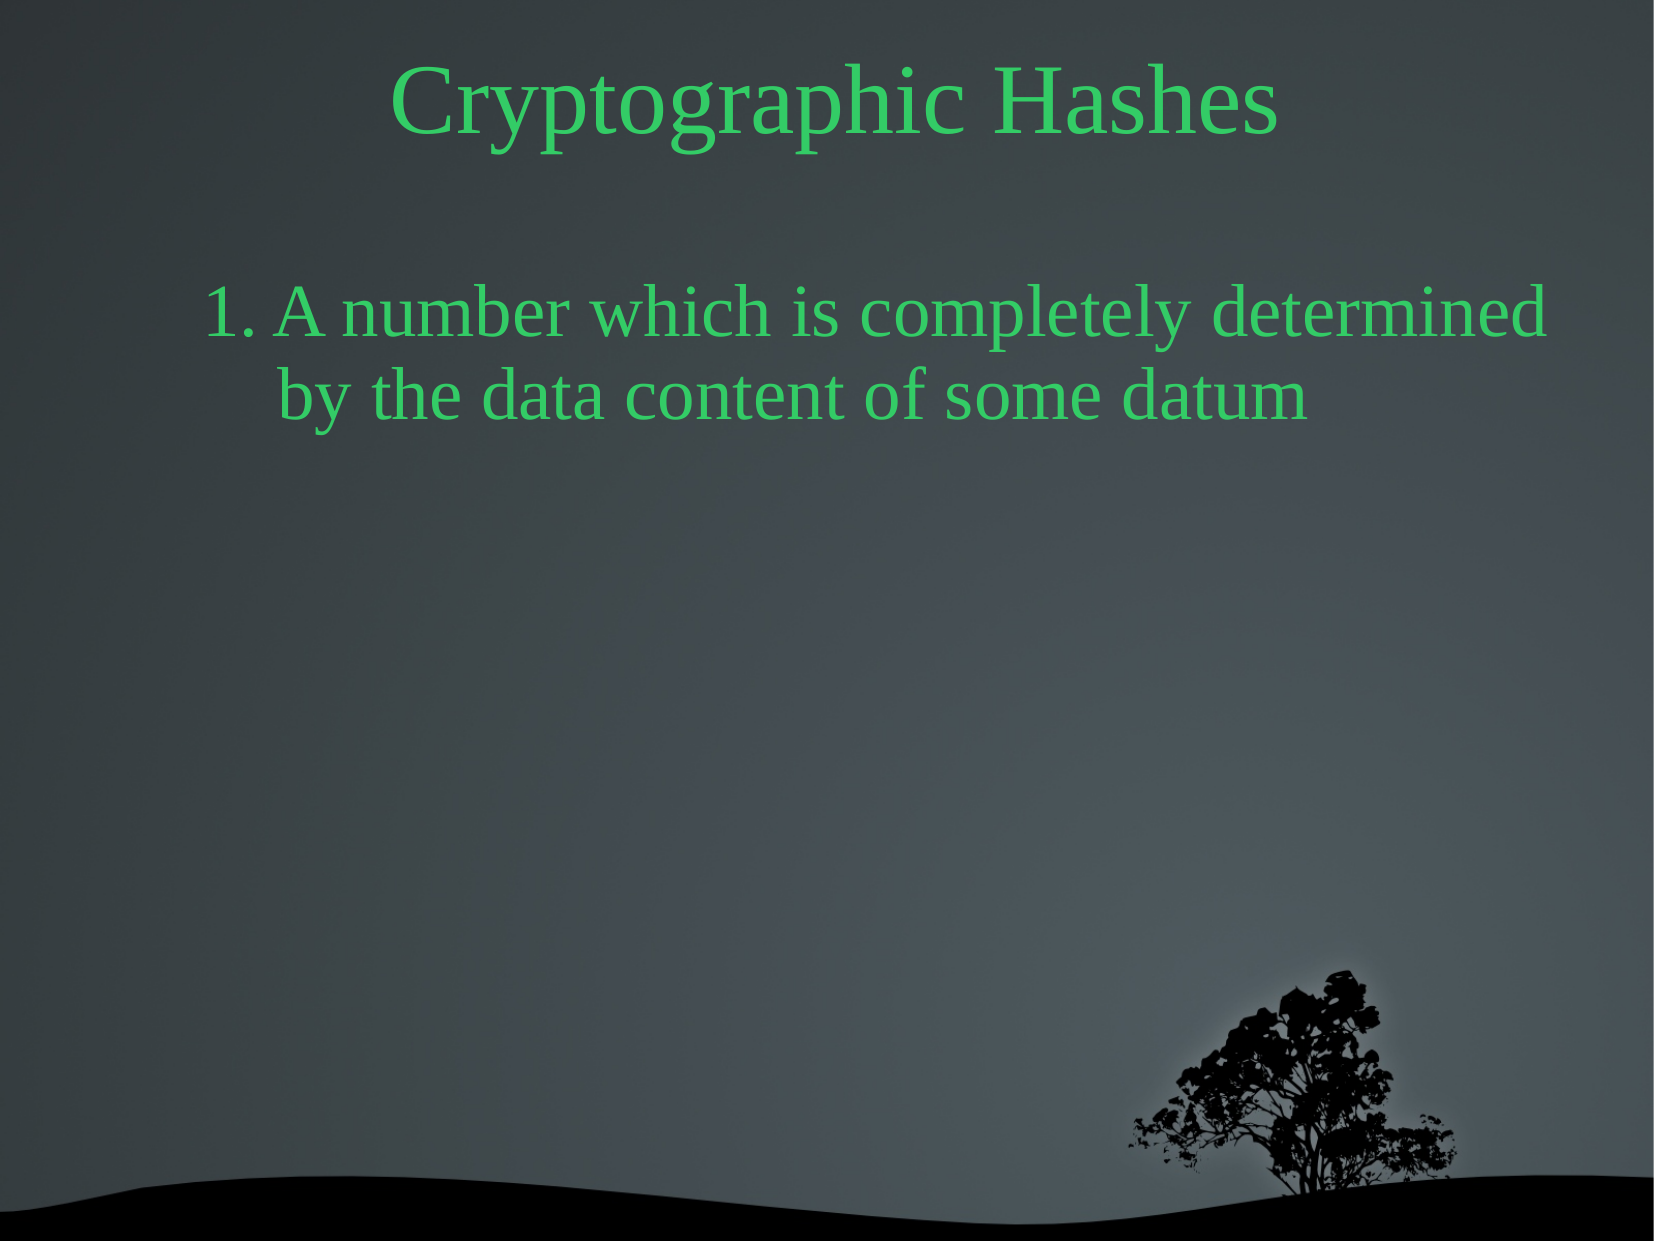

Cryptographic Hashes
1. A number which is completely determined
 by the data content of some datum